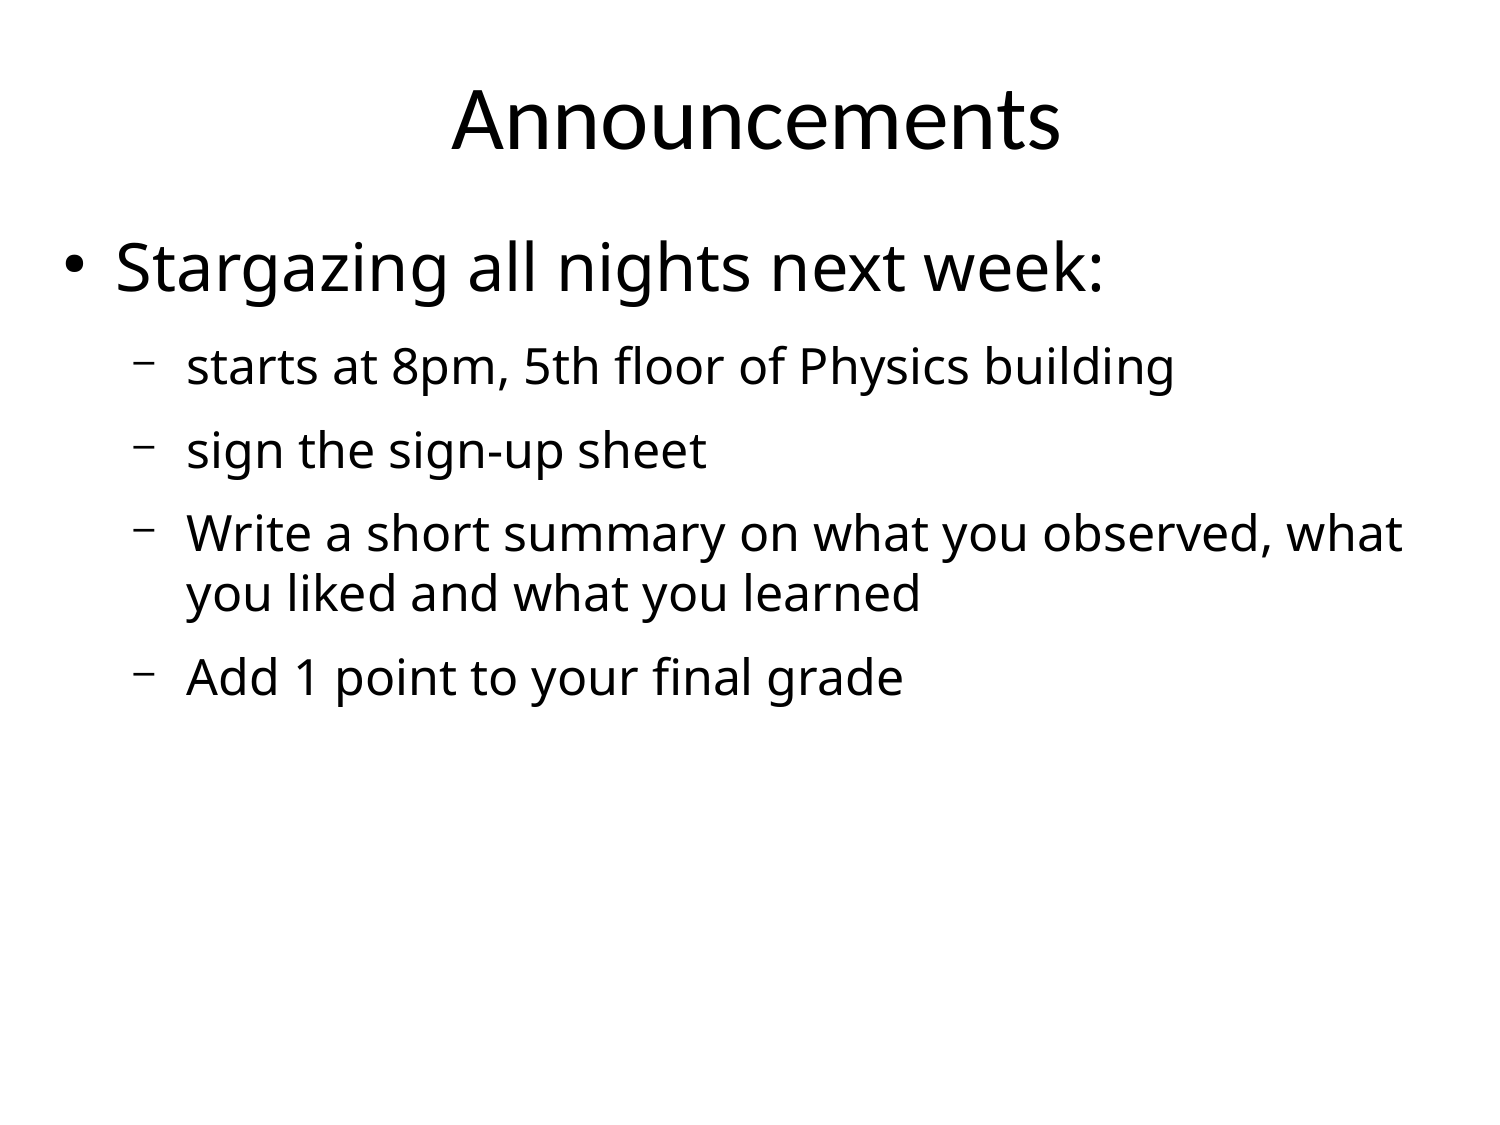

# Announcements
Stargazing all nights next week:
starts at 8pm, 5th floor of Physics building
sign the sign-up sheet
Write a short summary on what you observed, what you liked and what you learned
Add 1 point to your final grade